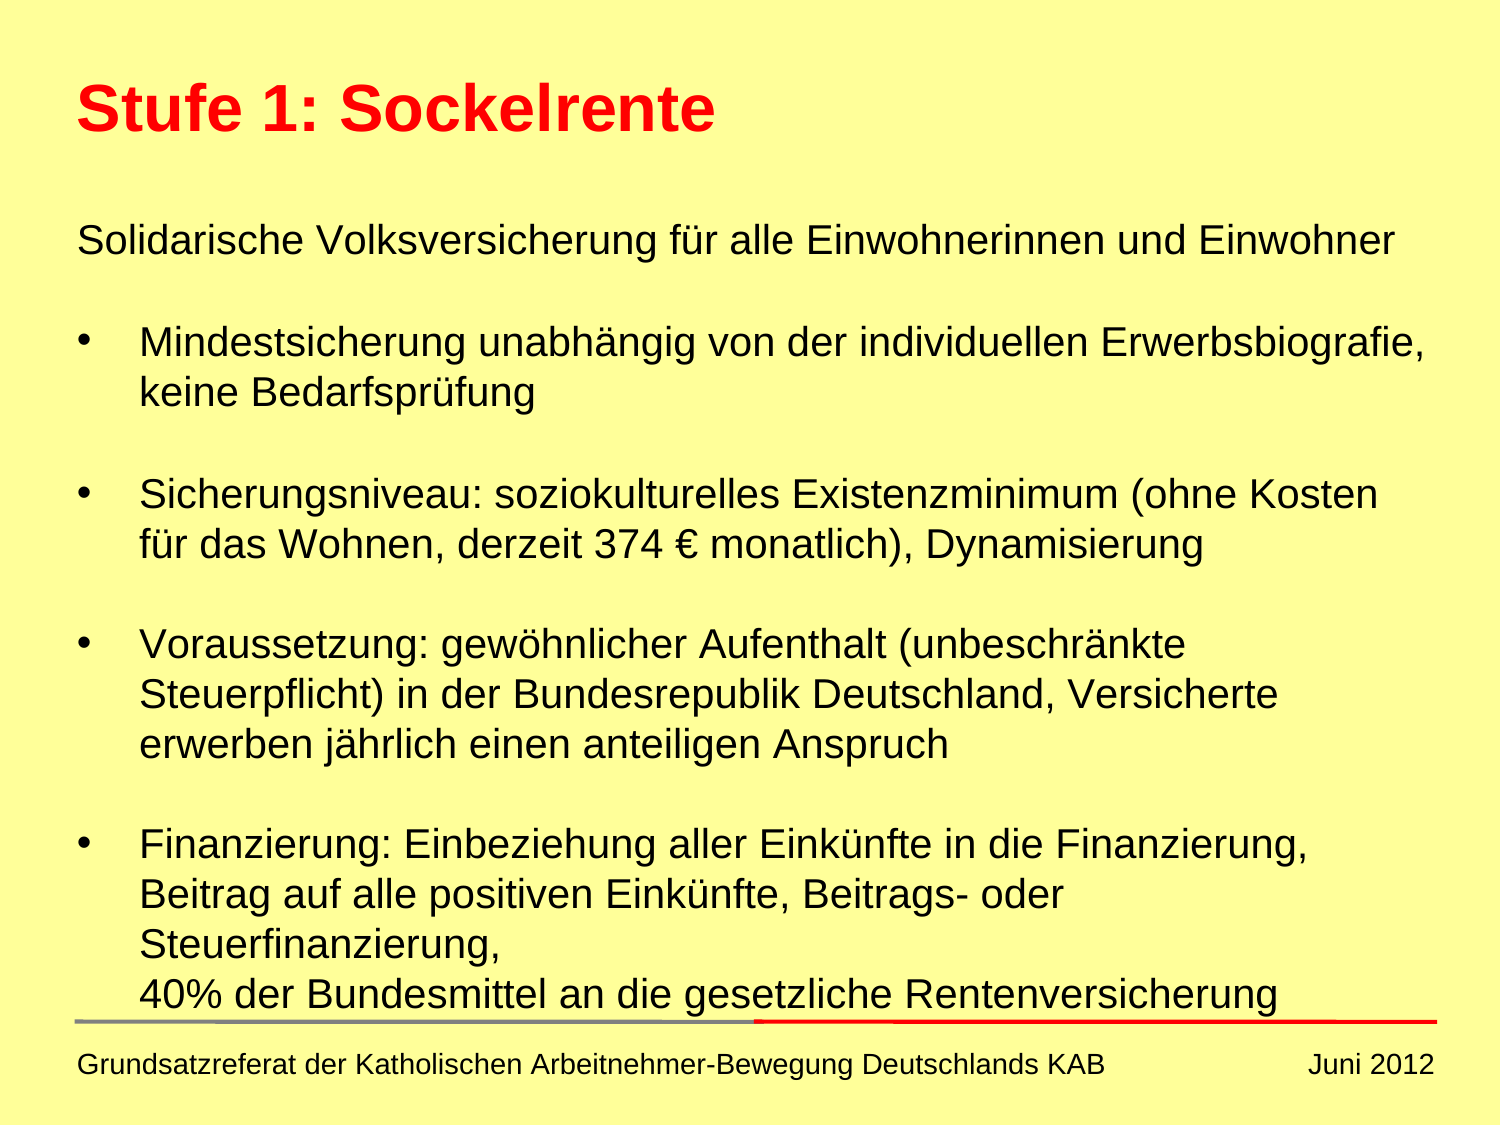

# Stufe 1: Sockelrente
Solidarische Volksversicherung für alle Einwohnerinnen und Einwohner
Mindestsicherung unabhängig von der individuellen Erwerbsbiografie,
	keine Bedarfsprüfung
Sicherungsniveau: soziokulturelles Existenzminimum (ohne Kosten für das Wohnen, derzeit 374 € monatlich), Dynamisierung
Voraussetzung: gewöhnlicher Aufenthalt (unbeschränkte Steuerpflicht) in der Bundesrepublik Deutschland, Versicherte erwerben jährlich einen anteiligen Anspruch
Finanzierung: Einbeziehung aller Einkünfte in die Finanzierung, Beitrag auf alle positiven Einkünfte, Beitrags- oder Steuerfinanzierung,
	40% der Bundesmittel an die gesetzliche Rentenversicherung